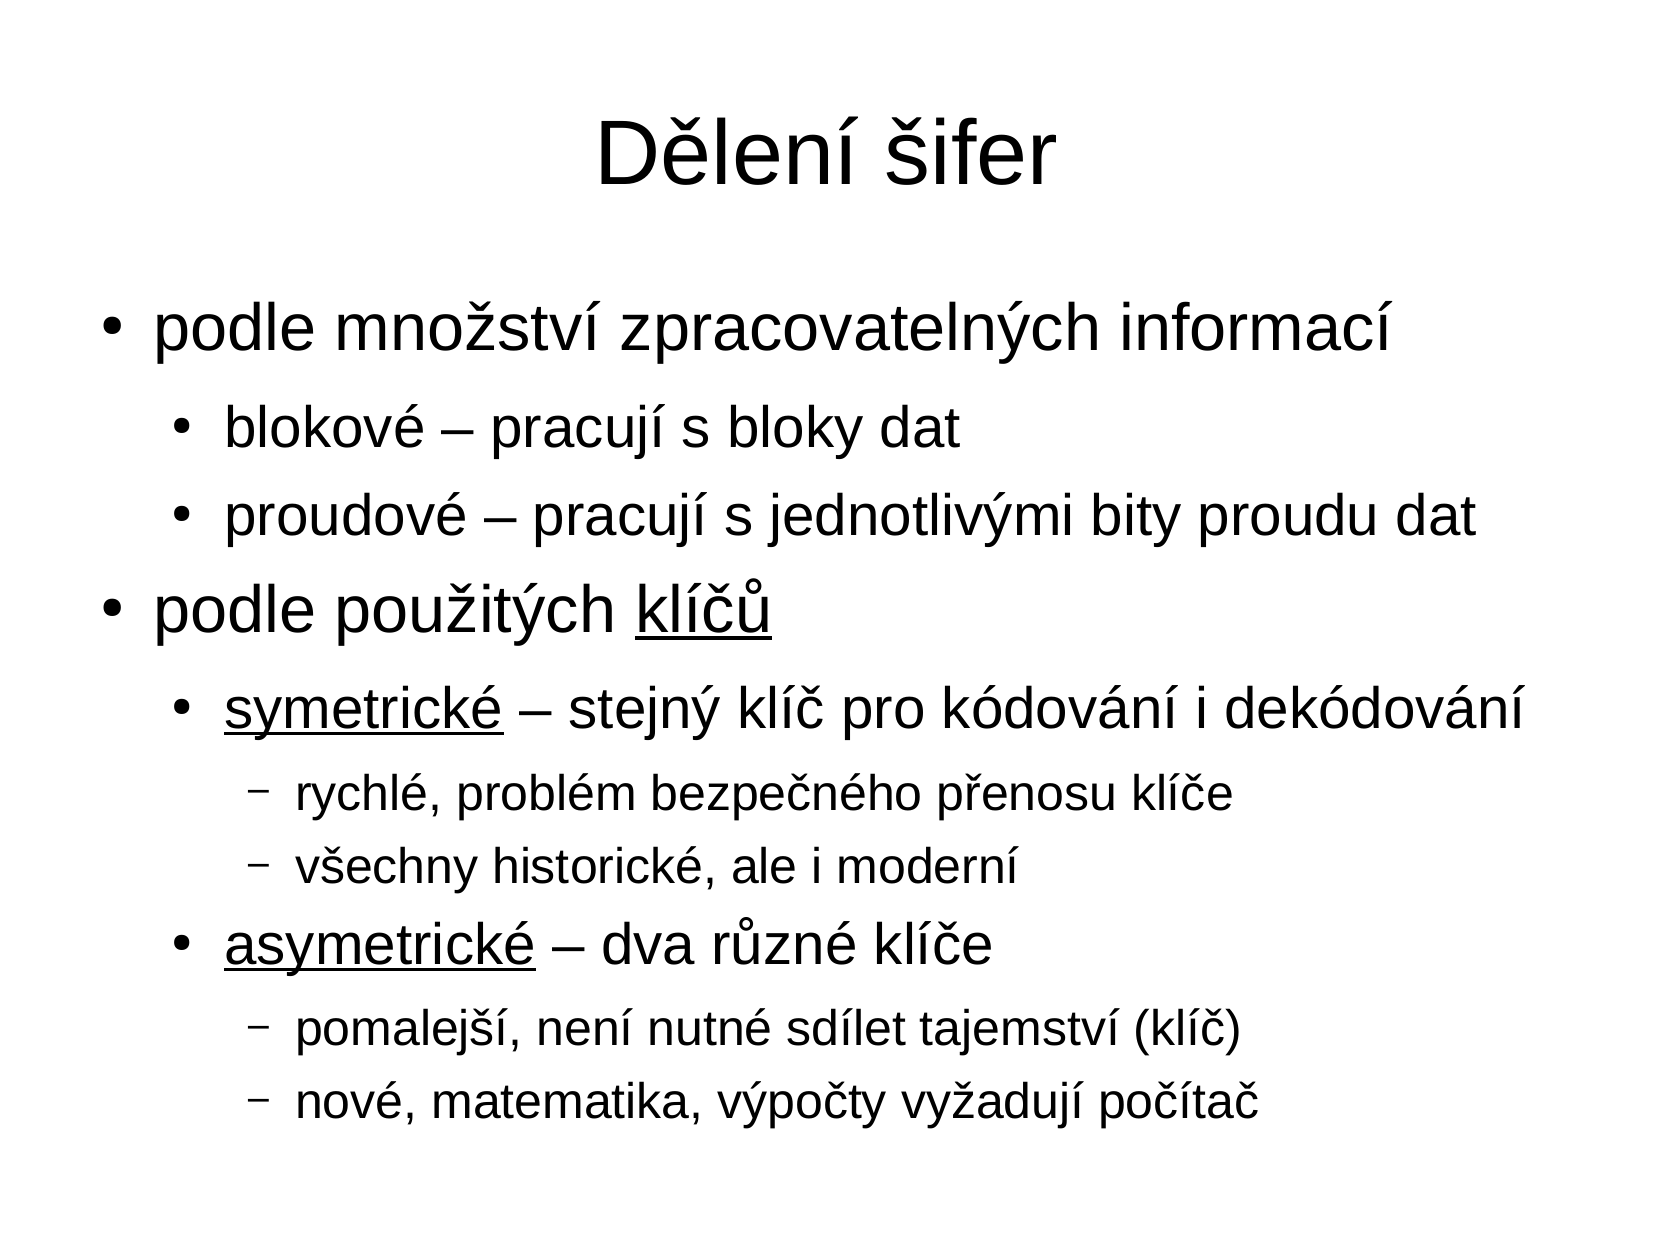

# Dělení šifer
podle množství zpracovatelných informací
blokové – pracují s bloky dat
proudové – pracují s jednotlivými bity proudu dat
podle použitých klíčů
symetrické – stejný klíč pro kódování i dekódování
rychlé, problém bezpečného přenosu klíče
všechny historické, ale i moderní
asymetrické – dva různé klíče
pomalejší, není nutné sdílet tajemství (klíč)
nové, matematika, výpočty vyžadují počítač